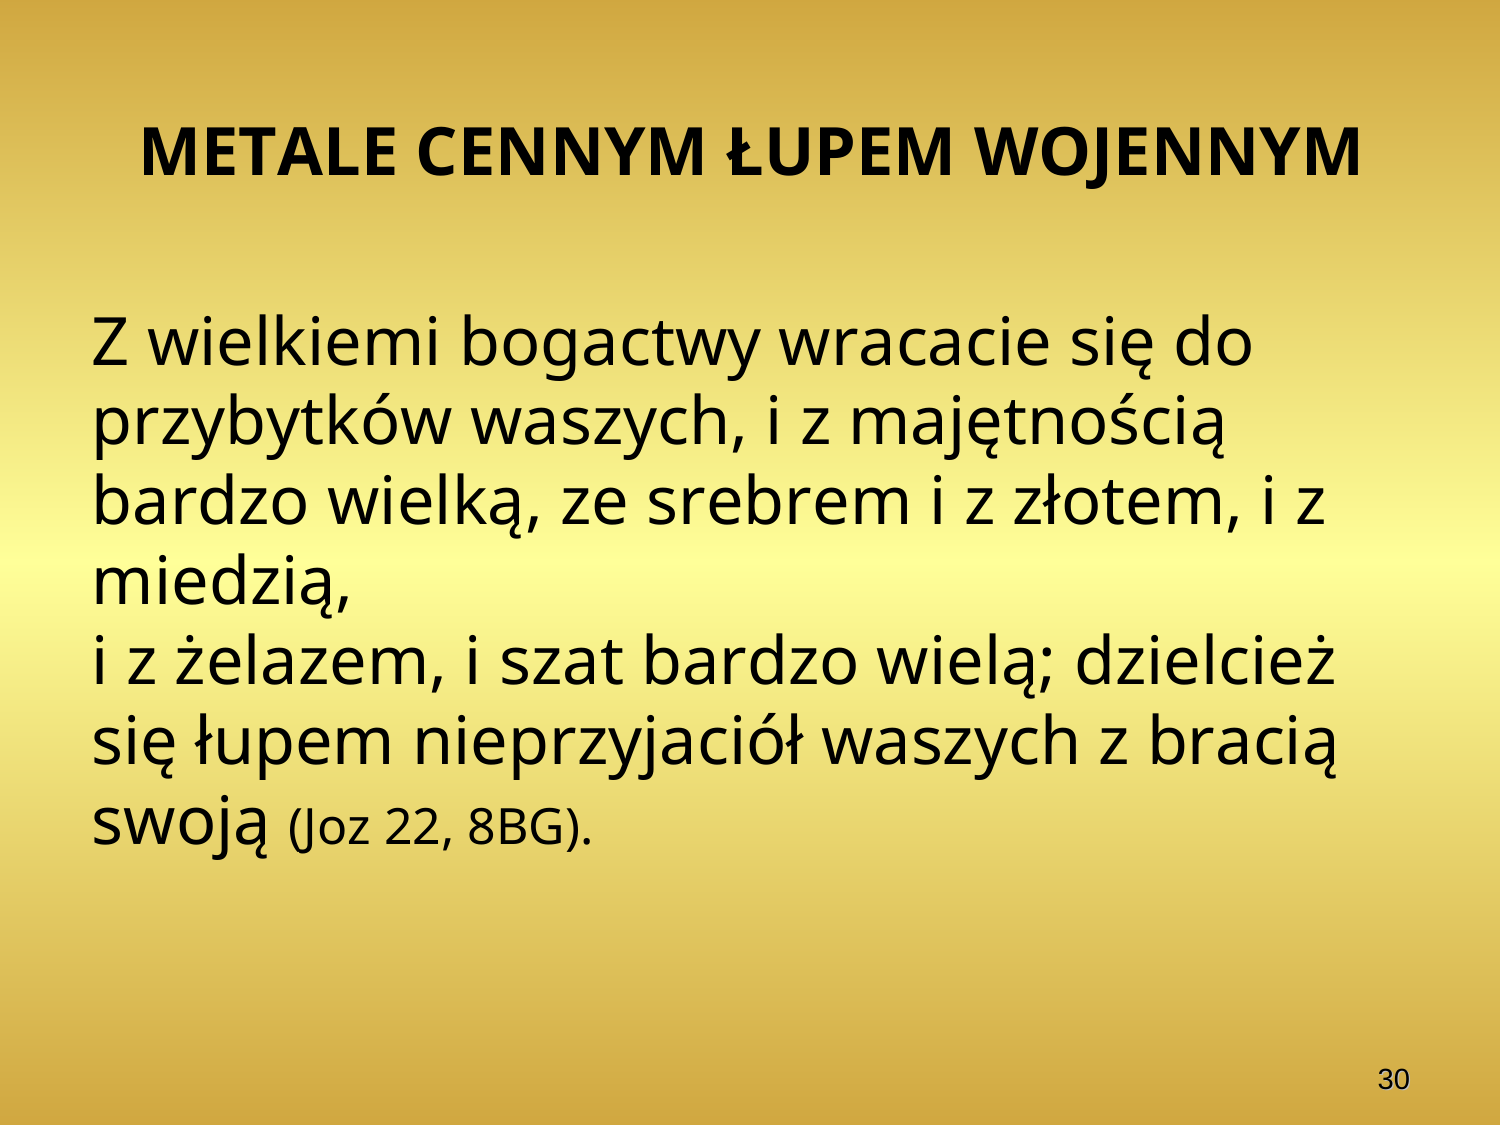

# METALE CENNYM ŁUPEM WOJENNYM
Z wielkiemi bogactwy wracacie się do przybytków waszych, i z majętnością bardzo wielką, ze srebrem i z złotem, i z miedzią,
i z żelazem, i szat bardzo wielą; dzielcież się łupem nieprzyjaciół waszych z bracią swoją (Joz 22, 8BG).